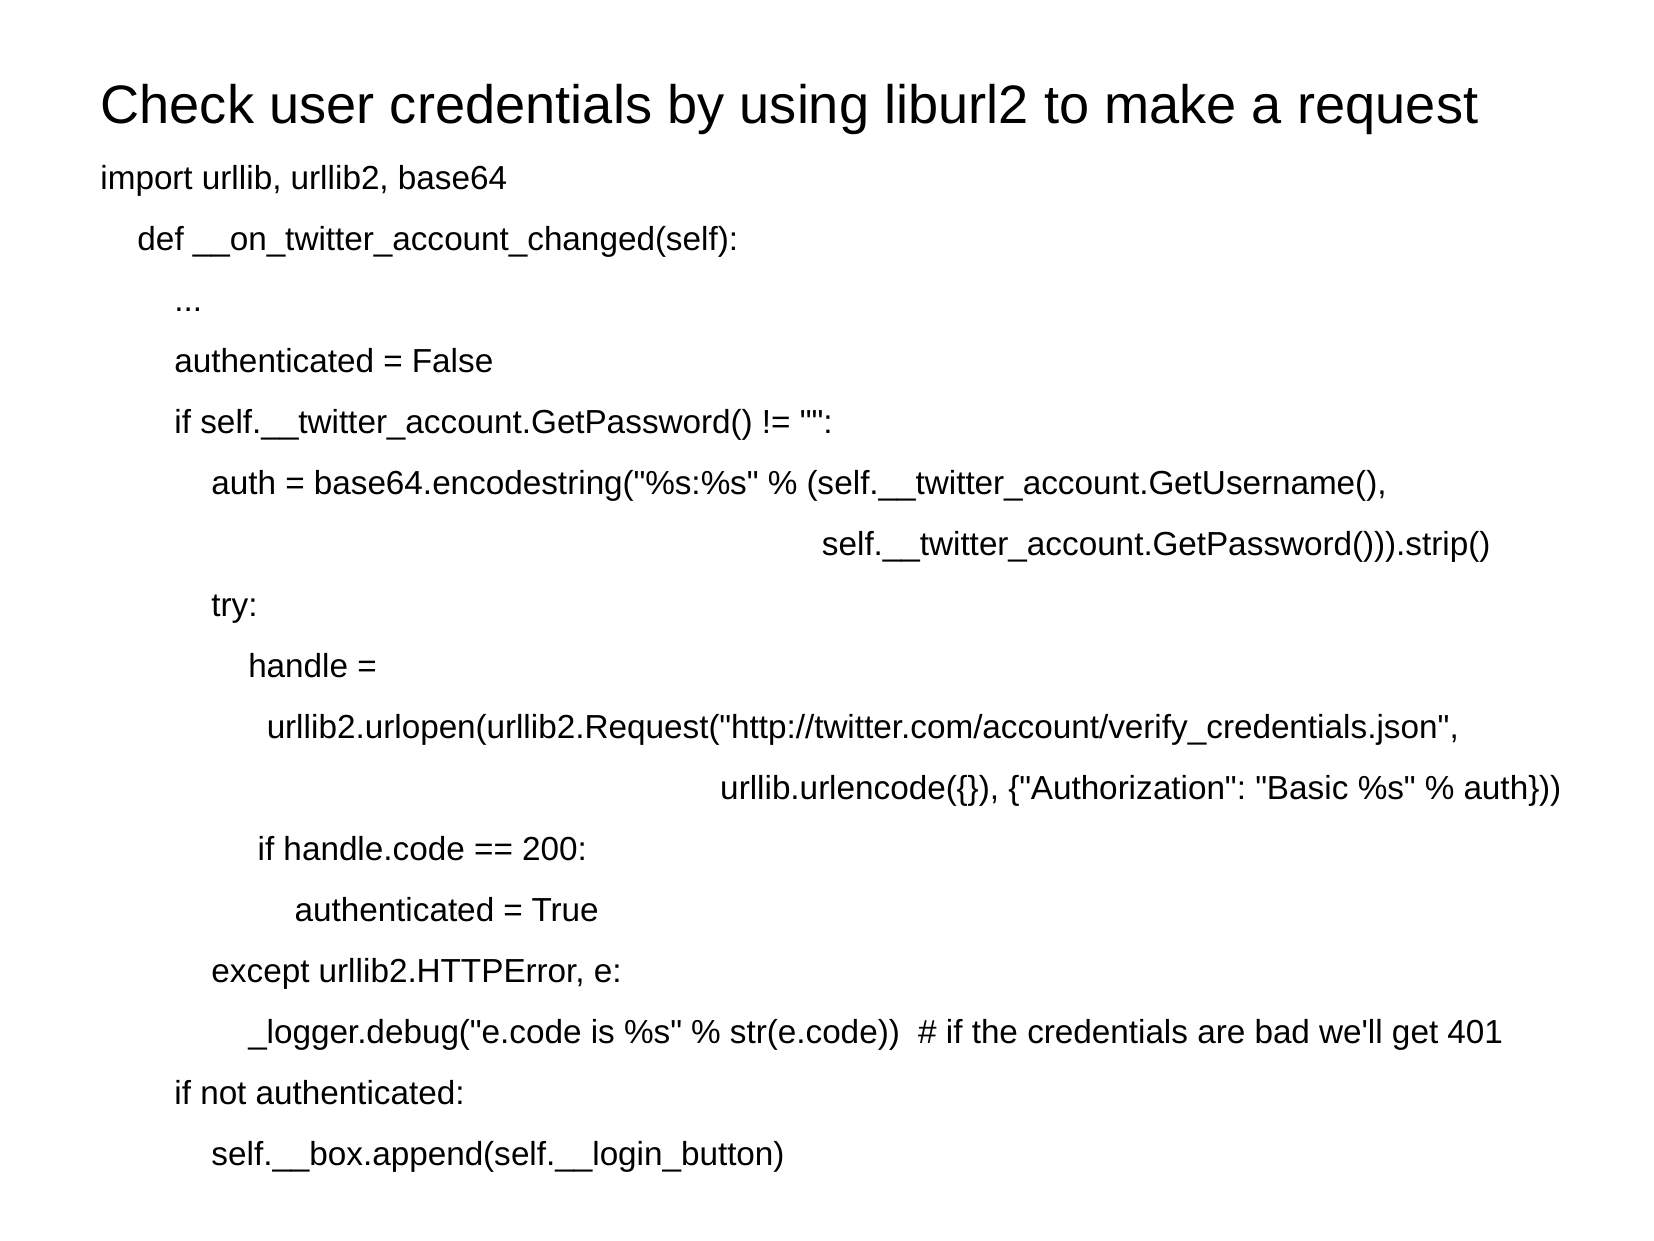

# Check user credentials by using liburl2 to make a request
import urllib, urllib2, base64
 def __on_twitter_account_changed(self):
 ...
 authenticated = False
 if self.__twitter_account.GetPassword() != "":
 auth = base64.encodestring("%s:%s" % (self.__twitter_account.GetUsername(),
 self.__twitter_account.GetPassword())).strip()
 try:
 handle =
 urllib2.urlopen(urllib2.Request("http://twitter.com/account/verify_credentials.json",
 urllib.urlencode({}), {"Authorization": "Basic %s" % auth}))
 if handle.code == 200:
 authenticated = True
 except urllib2.HTTPError, e:
 _logger.debug("e.code is %s" % str(e.code)) # if the credentials are bad we'll get 401
 if not authenticated:
 self.__box.append(self.__login_button)